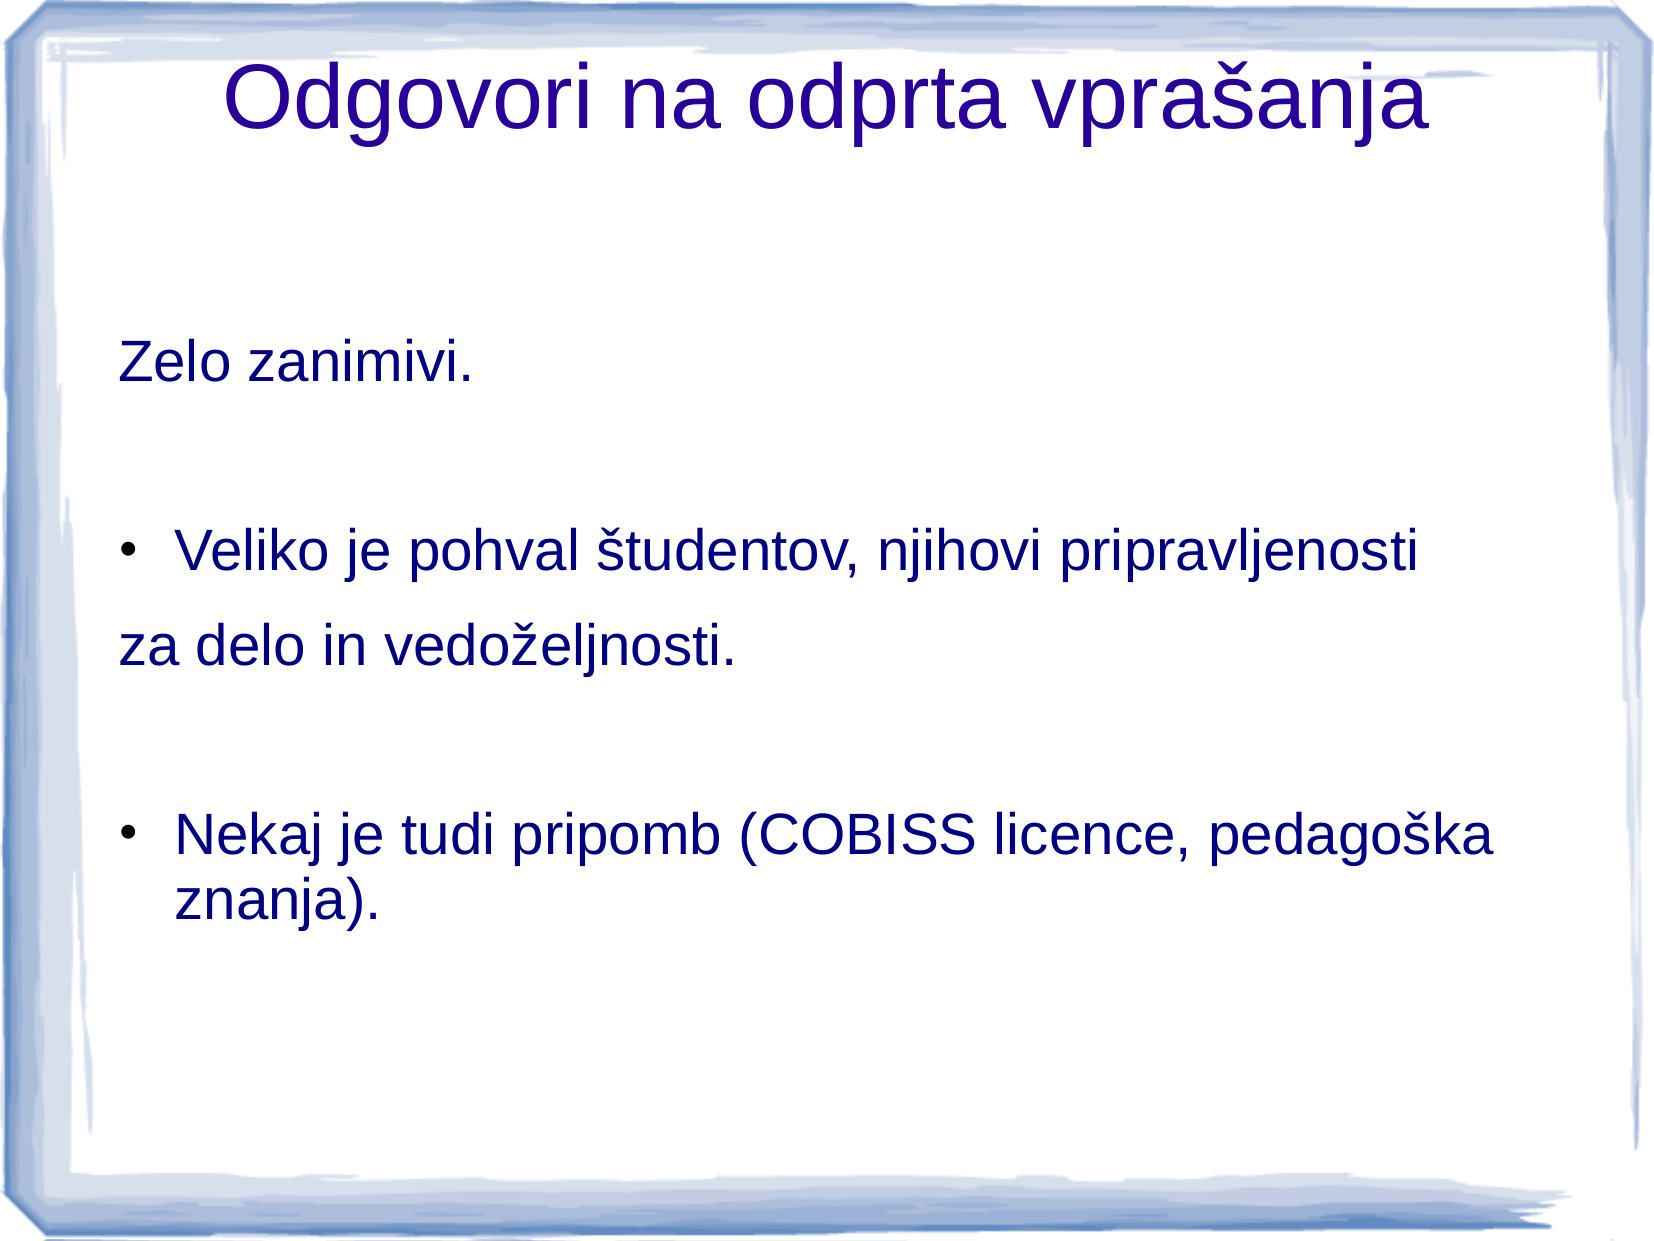

# Odgovori na odprta vprašanja
Zelo zanimivi.
Veliko je pohval študentov, njihovi pripravljenosti
za delo in vedoželjnosti.
Nekaj je tudi pripomb (COBISS licence, pedagoška znanja).